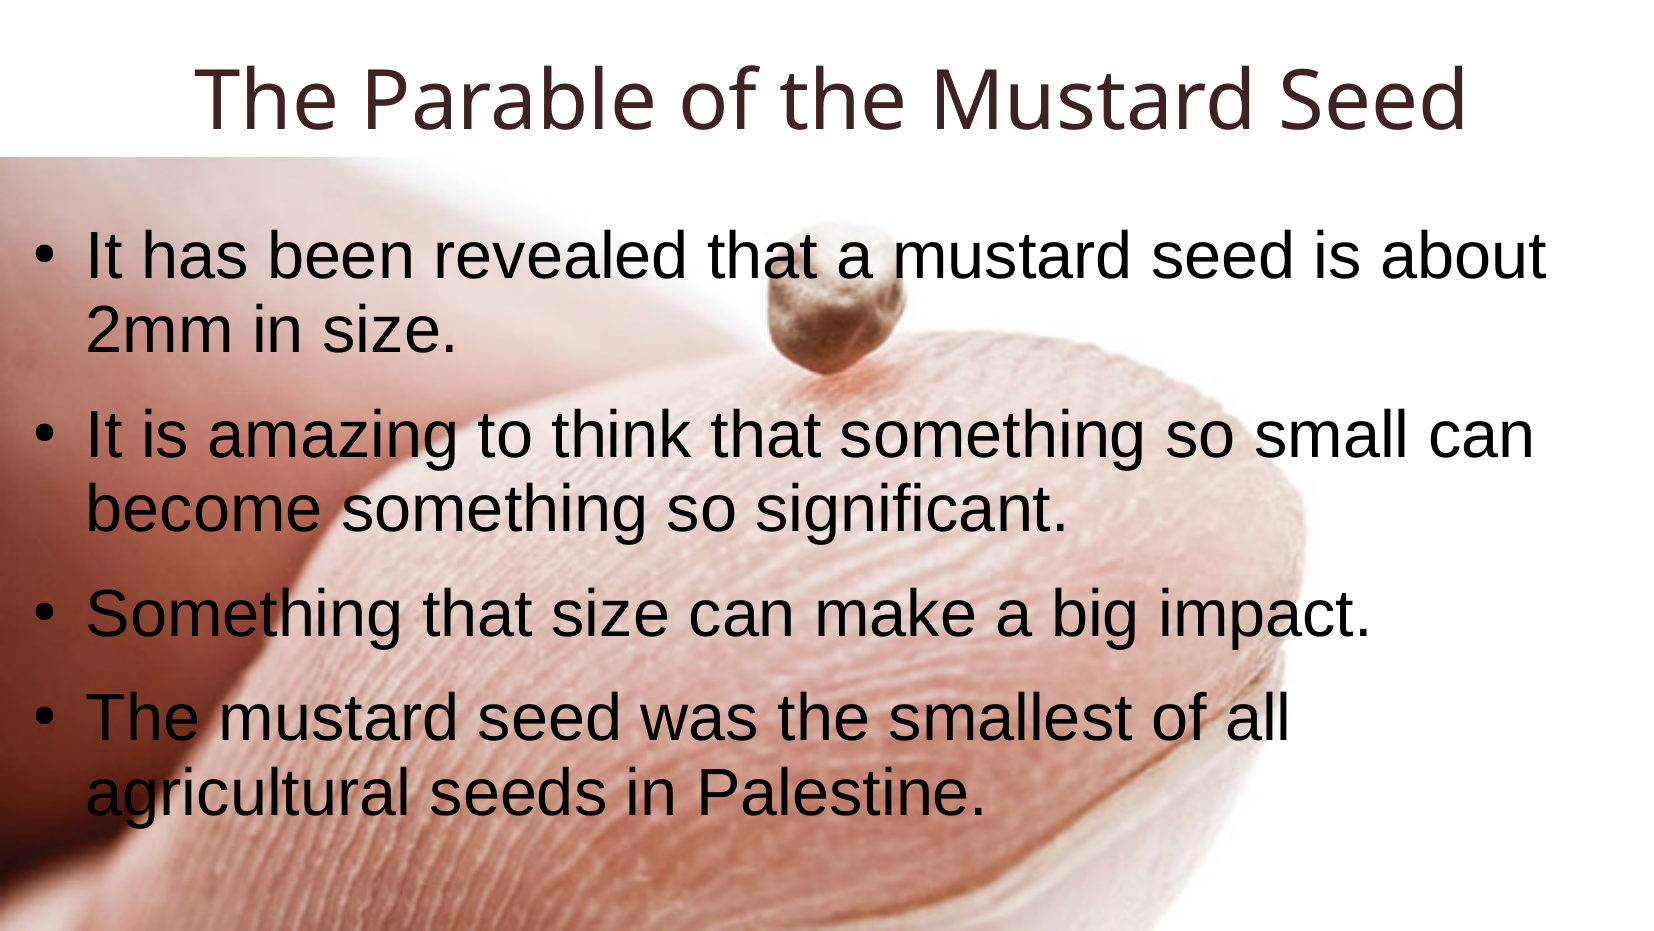

# The Parable of the Mustard Seed
It has been revealed that a mustard seed is about 2mm in size.
It is amazing to think that something so small can become something so significant.
Something that size can make a big impact.
The mustard seed was the smallest of all agricultural seeds in Palestine.